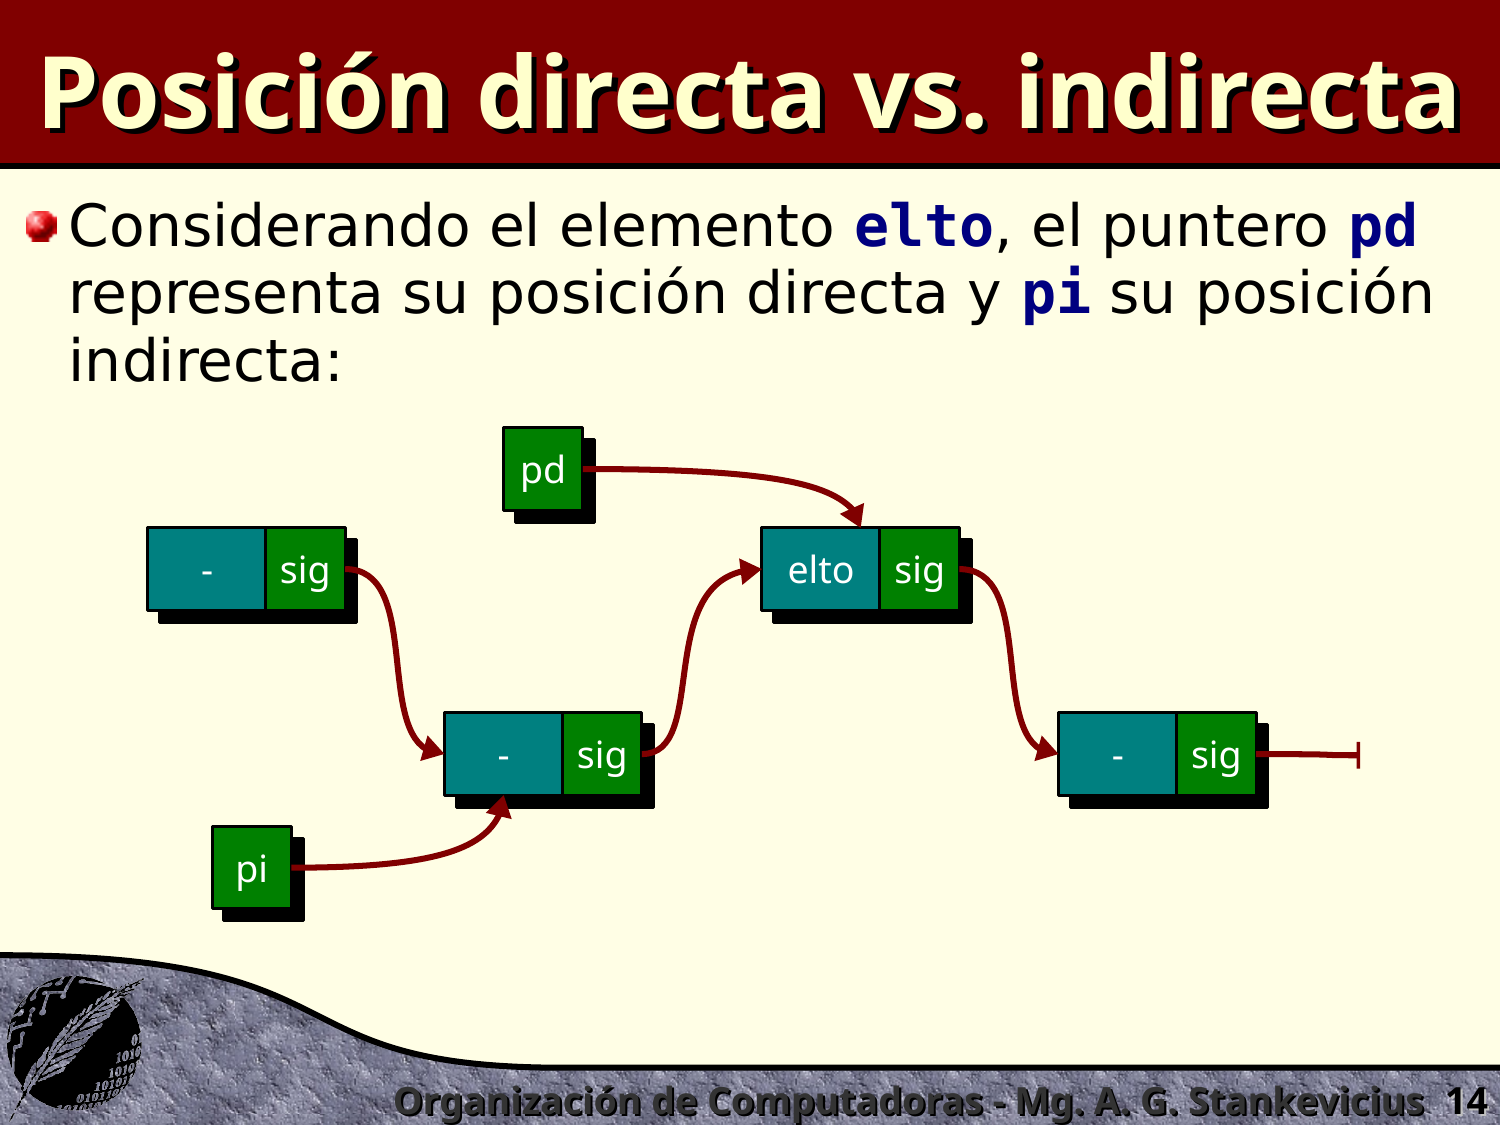

# Posición directa vs. indirecta
Considerando el elemento elto, el puntero pd representa su posición directa y pi su posición indirecta:
pd
-
sig
elto
sig
-
sig
-
sig
pi
14